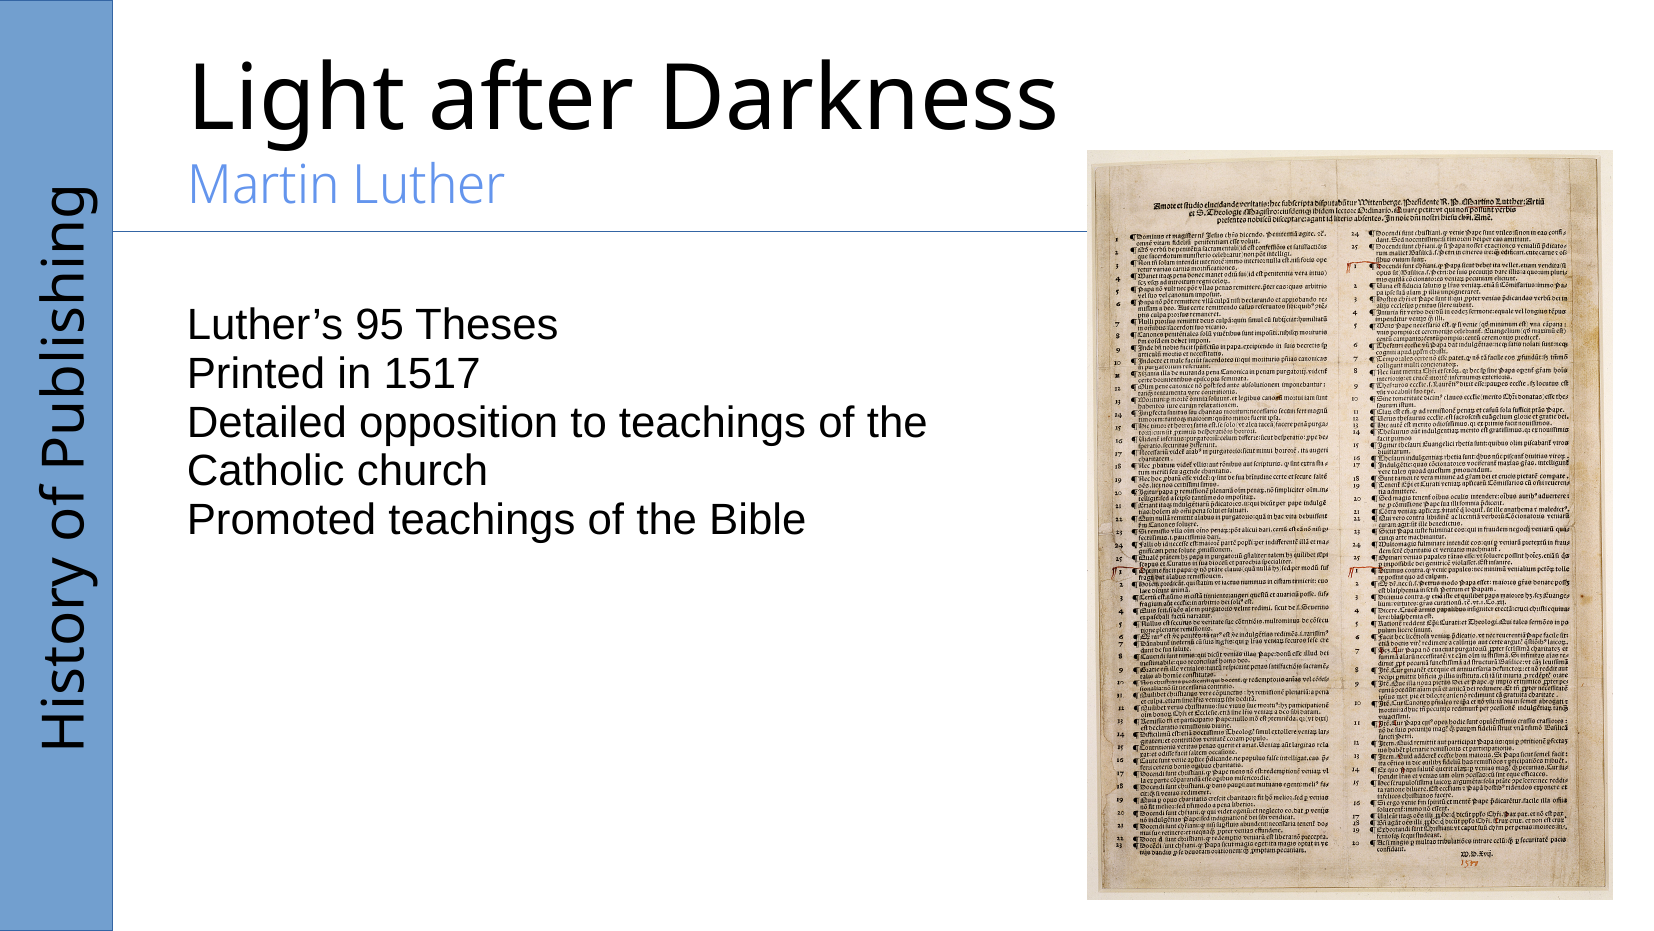

# Light after Darkness
Martin Luther
Luther’s 95 Theses
Printed in 1517
Detailed opposition to teachings of the Catholic church
Promoted teachings of the Bible
History of Publishing